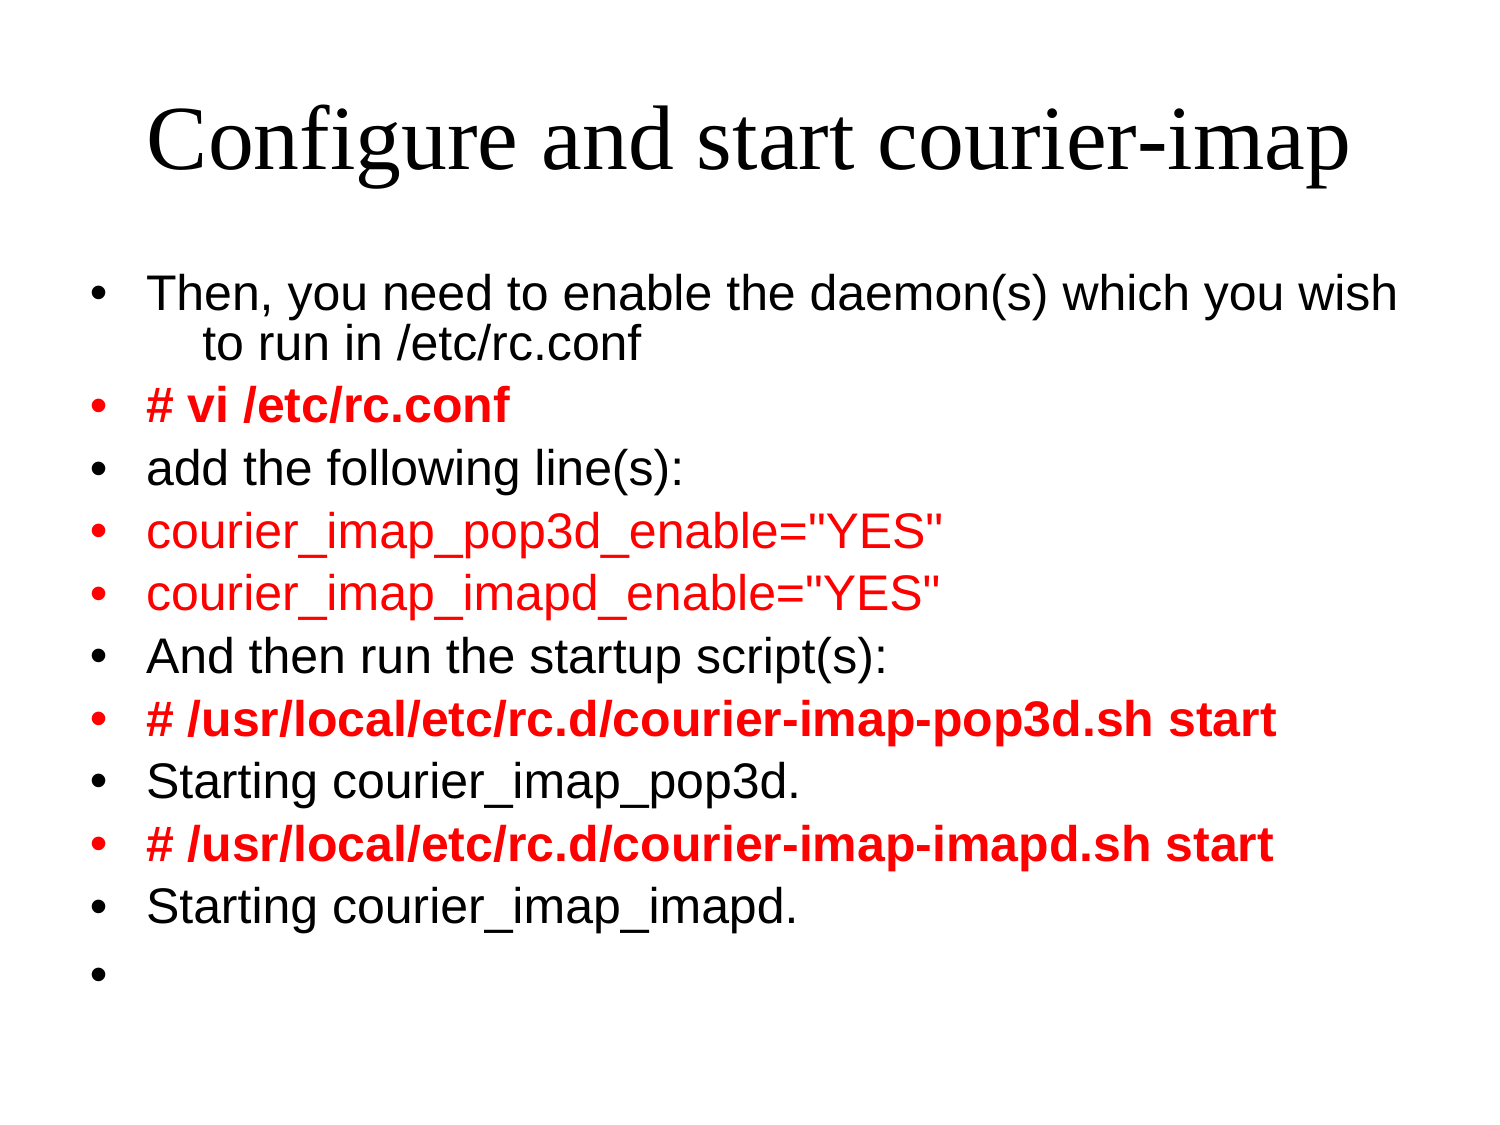

# Configure and start courier-imap
Then, you need to enable the daemon(s) which you wish to run in /etc/rc.conf
# vi /etc/rc.conf
add the following line(s):
courier_imap_pop3d_enable="YES"
courier_imap_imapd_enable="YES"
And then run the startup script(s):
# /usr/local/etc/rc.d/courier-imap-pop3d.sh start
Starting courier_imap_pop3d.
# /usr/local/etc/rc.d/courier-imap-imapd.sh start
Starting courier_imap_imapd.